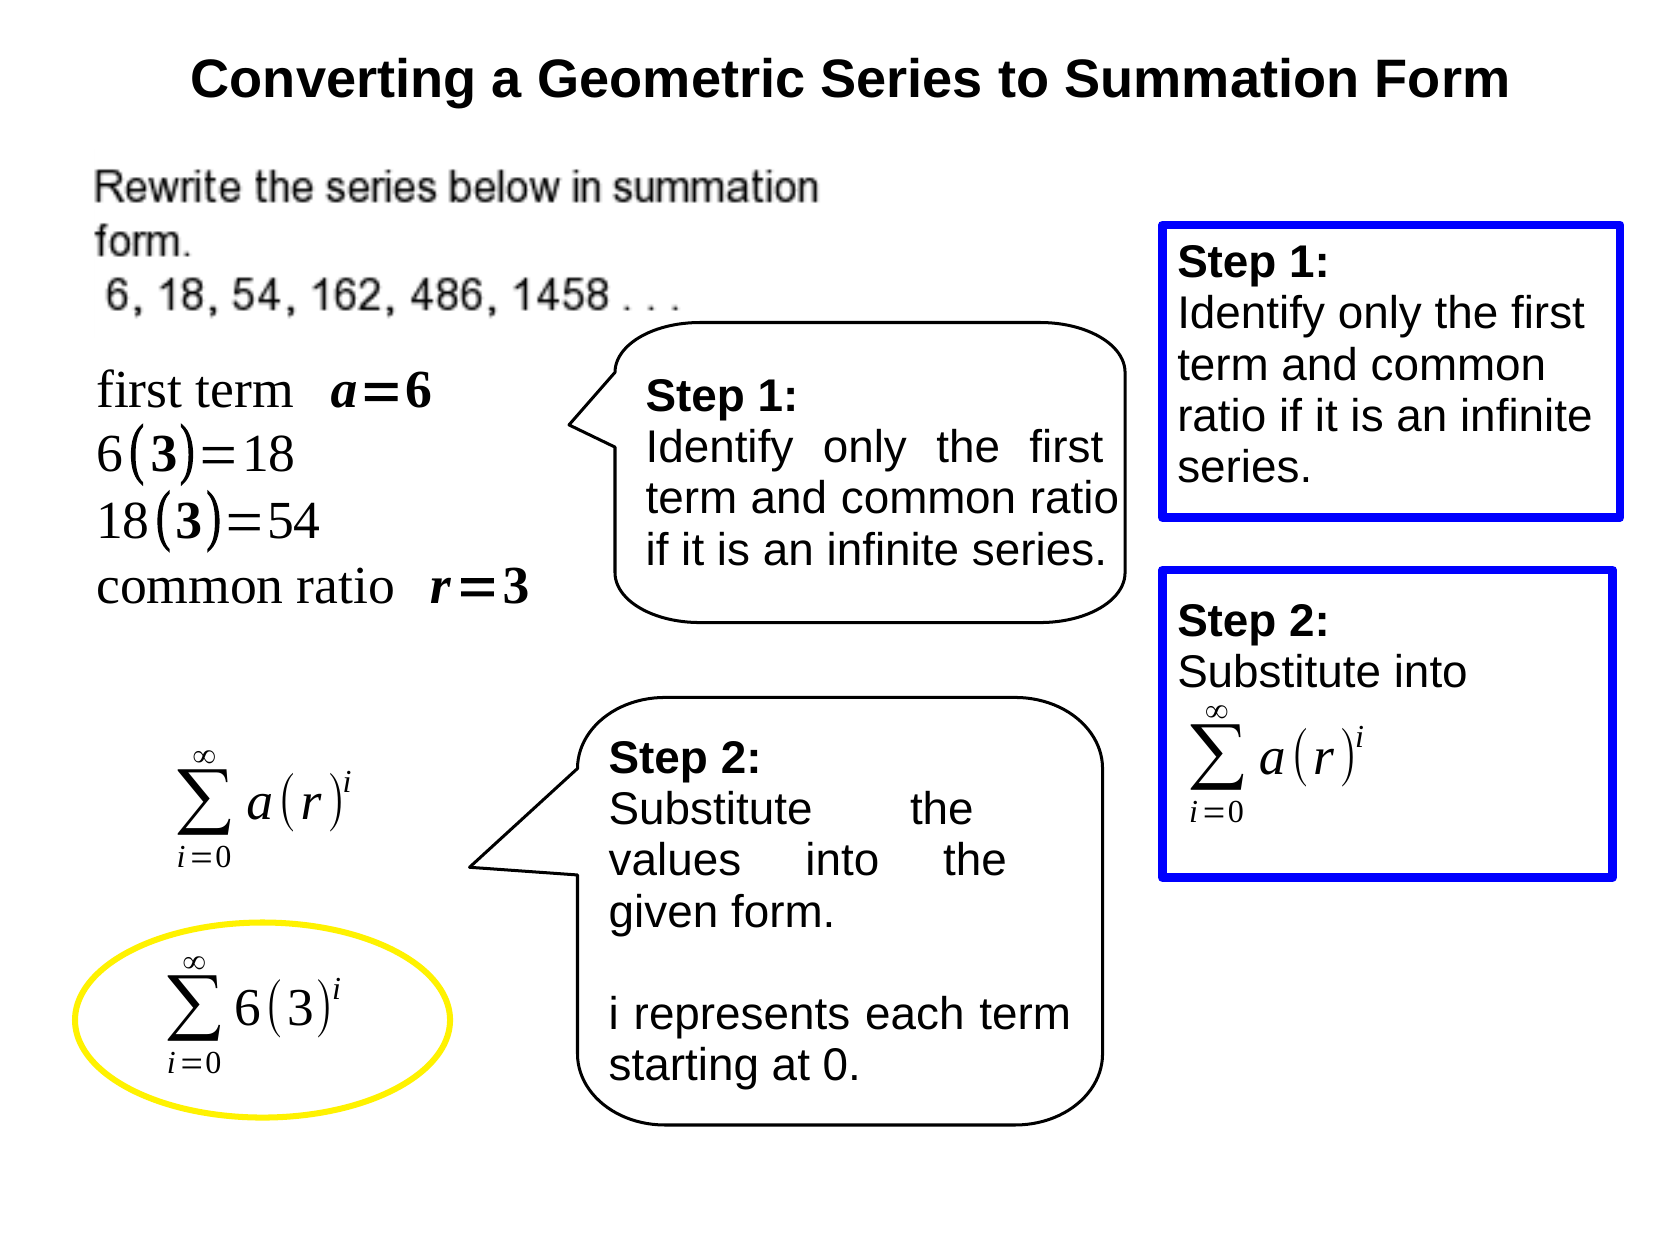

Converting a Geometric Series to Summation Form
Step 1:
Identify only the first
term and common ratio if it is an infinite series.
Step 2:
Substitute into
Step 1:
Identify only the first
term and common ratio
if it is an infinite series.
Step 2:
Substitute the
values into the
given form.
i represents each term
starting at 0.